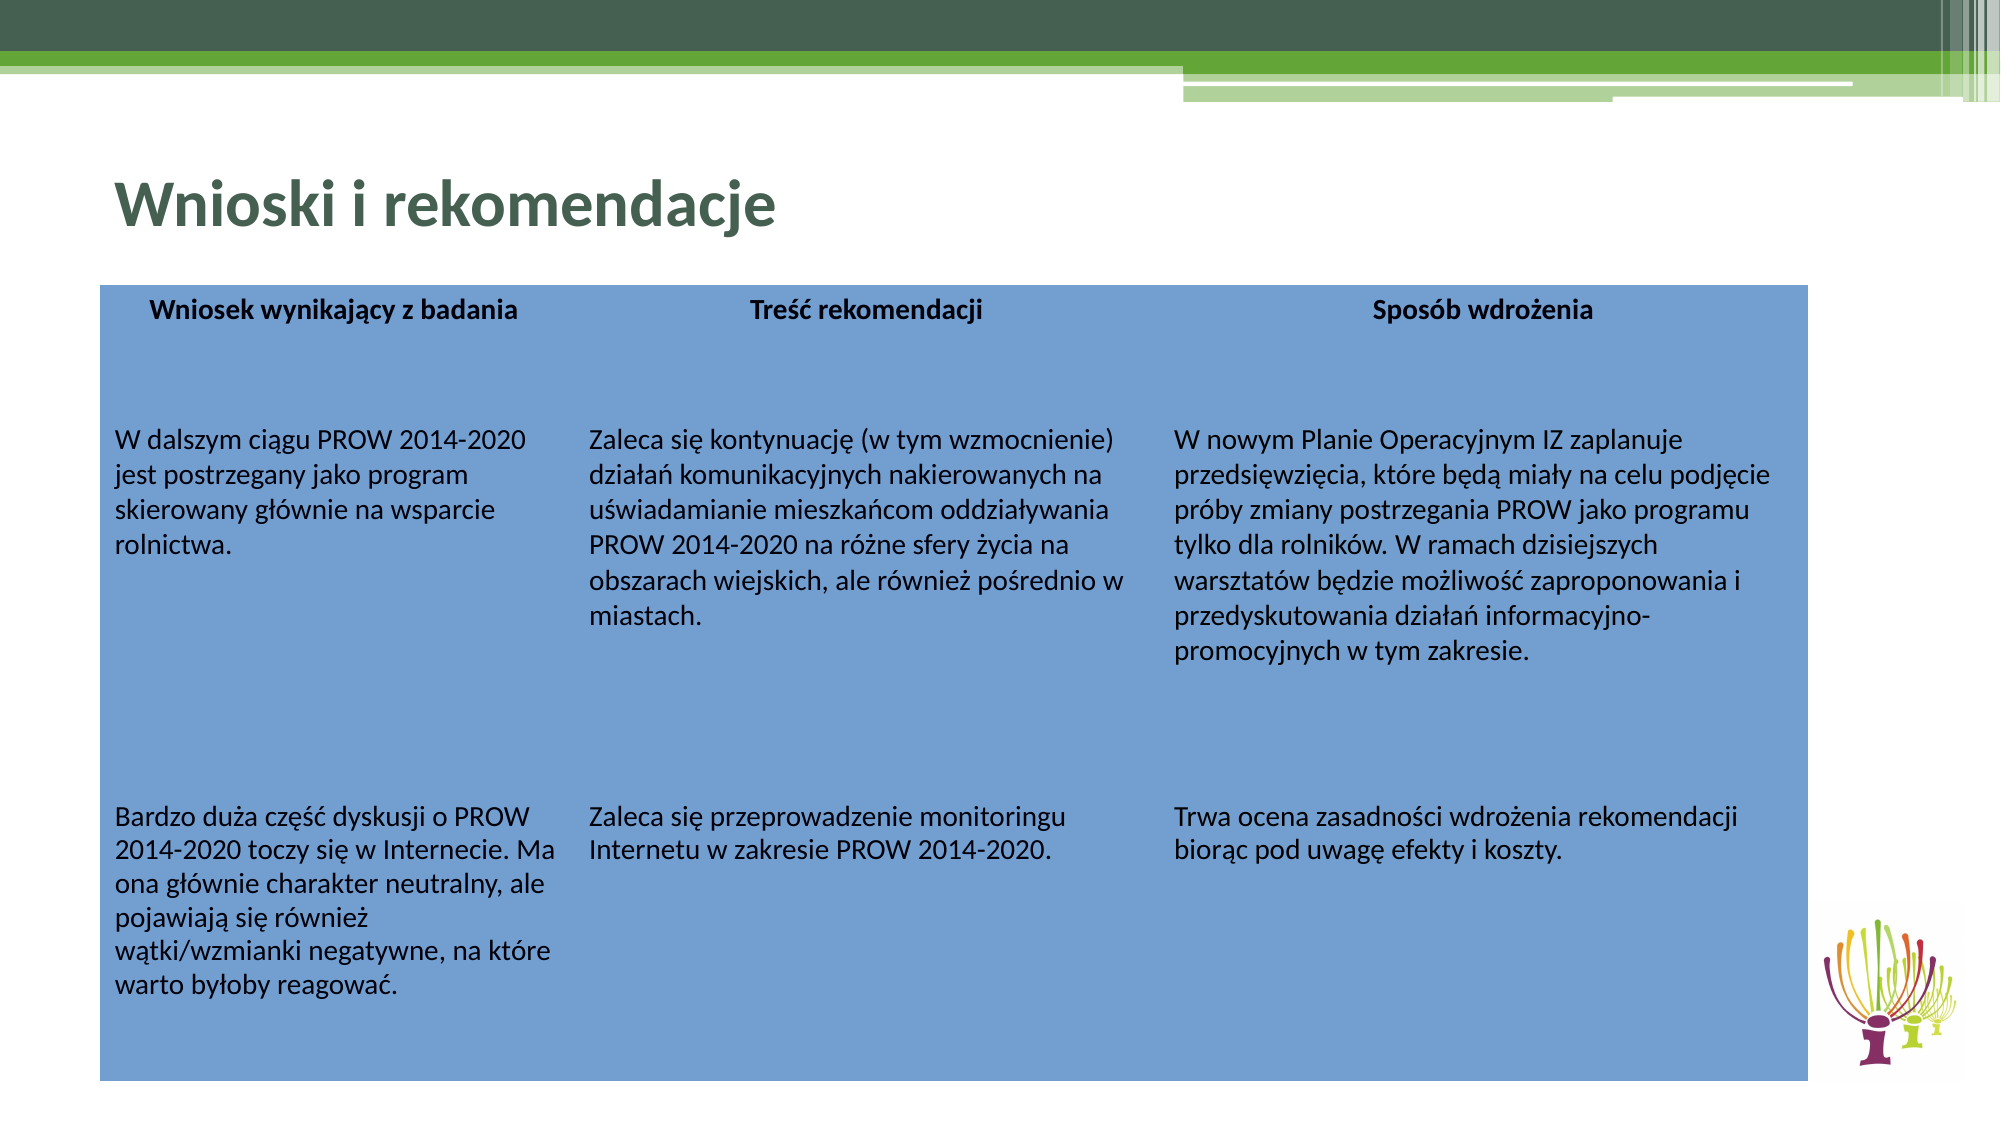

# Wnioski i rekomendacje
| Wniosek wynikający z badania | Treść rekomendacji | Sposób wdrożenia |
| --- | --- | --- |
| W dalszym ciągu PROW 2014-2020 jest postrzegany jako program skierowany głównie na wsparcie rolnictwa. | Zaleca się kontynuację (w tym wzmocnienie) działań komunikacyjnych nakierowanych na uświadamianie mieszkańcom oddziaływania PROW 2014-2020 na różne sfery życia na obszarach wiejskich, ale również pośrednio w miastach. | W nowym Planie Operacyjnym IZ zaplanuje przedsięwzięcia, które będą miały na celu podjęcie próby zmiany postrzegania PROW jako programu tylko dla rolników. W ramach dzisiejszych warsztatów będzie możliwość zaproponowania i przedyskutowania działań informacyjno-promocyjnych w tym zakresie. |
| Bardzo duża część dyskusji o PROW 2014-2020 toczy się w Internecie. Ma ona głównie charakter neutralny, ale pojawiają się również wątki/wzmianki negatywne, na które warto byłoby reagować. | Zaleca się przeprowadzenie monitoringu Internetu w zakresie PROW 2014-2020. | Trwa ocena zasadności wdrożenia rekomendacji biorąc pod uwagę efekty i koszty. |
4,3%